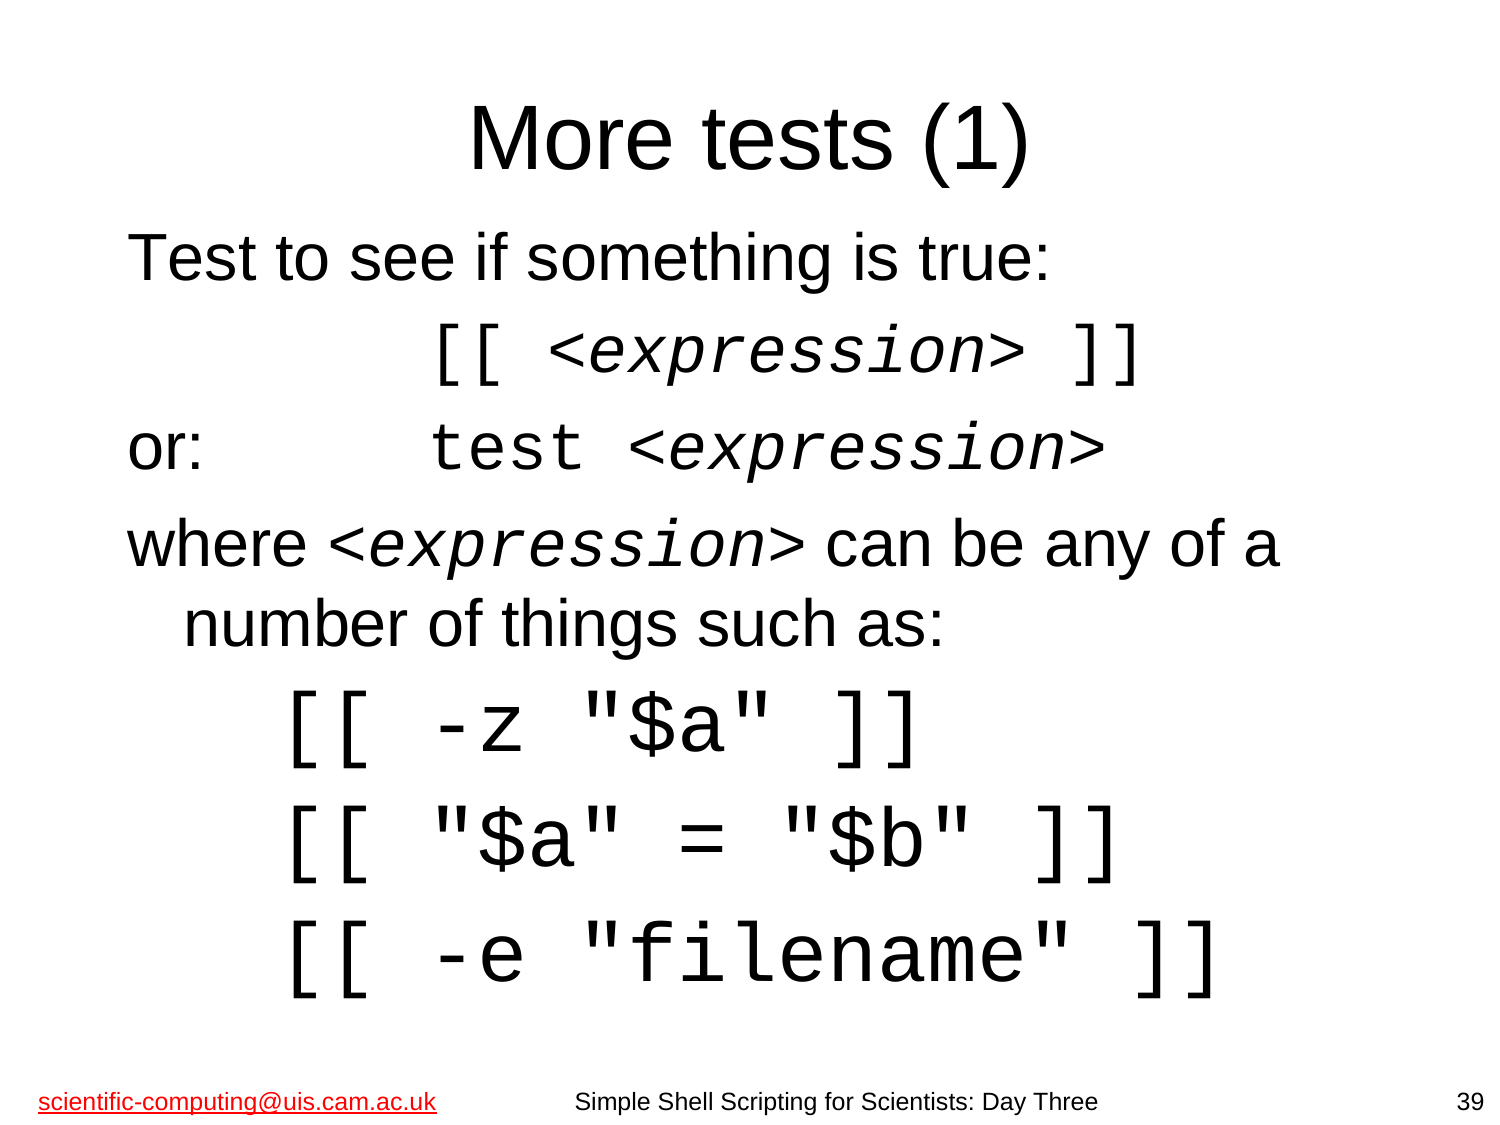

# More tests (1)
Test to see if something is true:
			[[ <expression> ]]
or:		test <expression>
where <expression> can be any of a number of things such as:
		[[ -z "$a" ]]
		[[ "$a" = "$b" ]]
		[[ -e "filename" ]]
escience-support@ucs.cam.ac.uk	Simple Shell Scripting for Scientists: Day Three
39